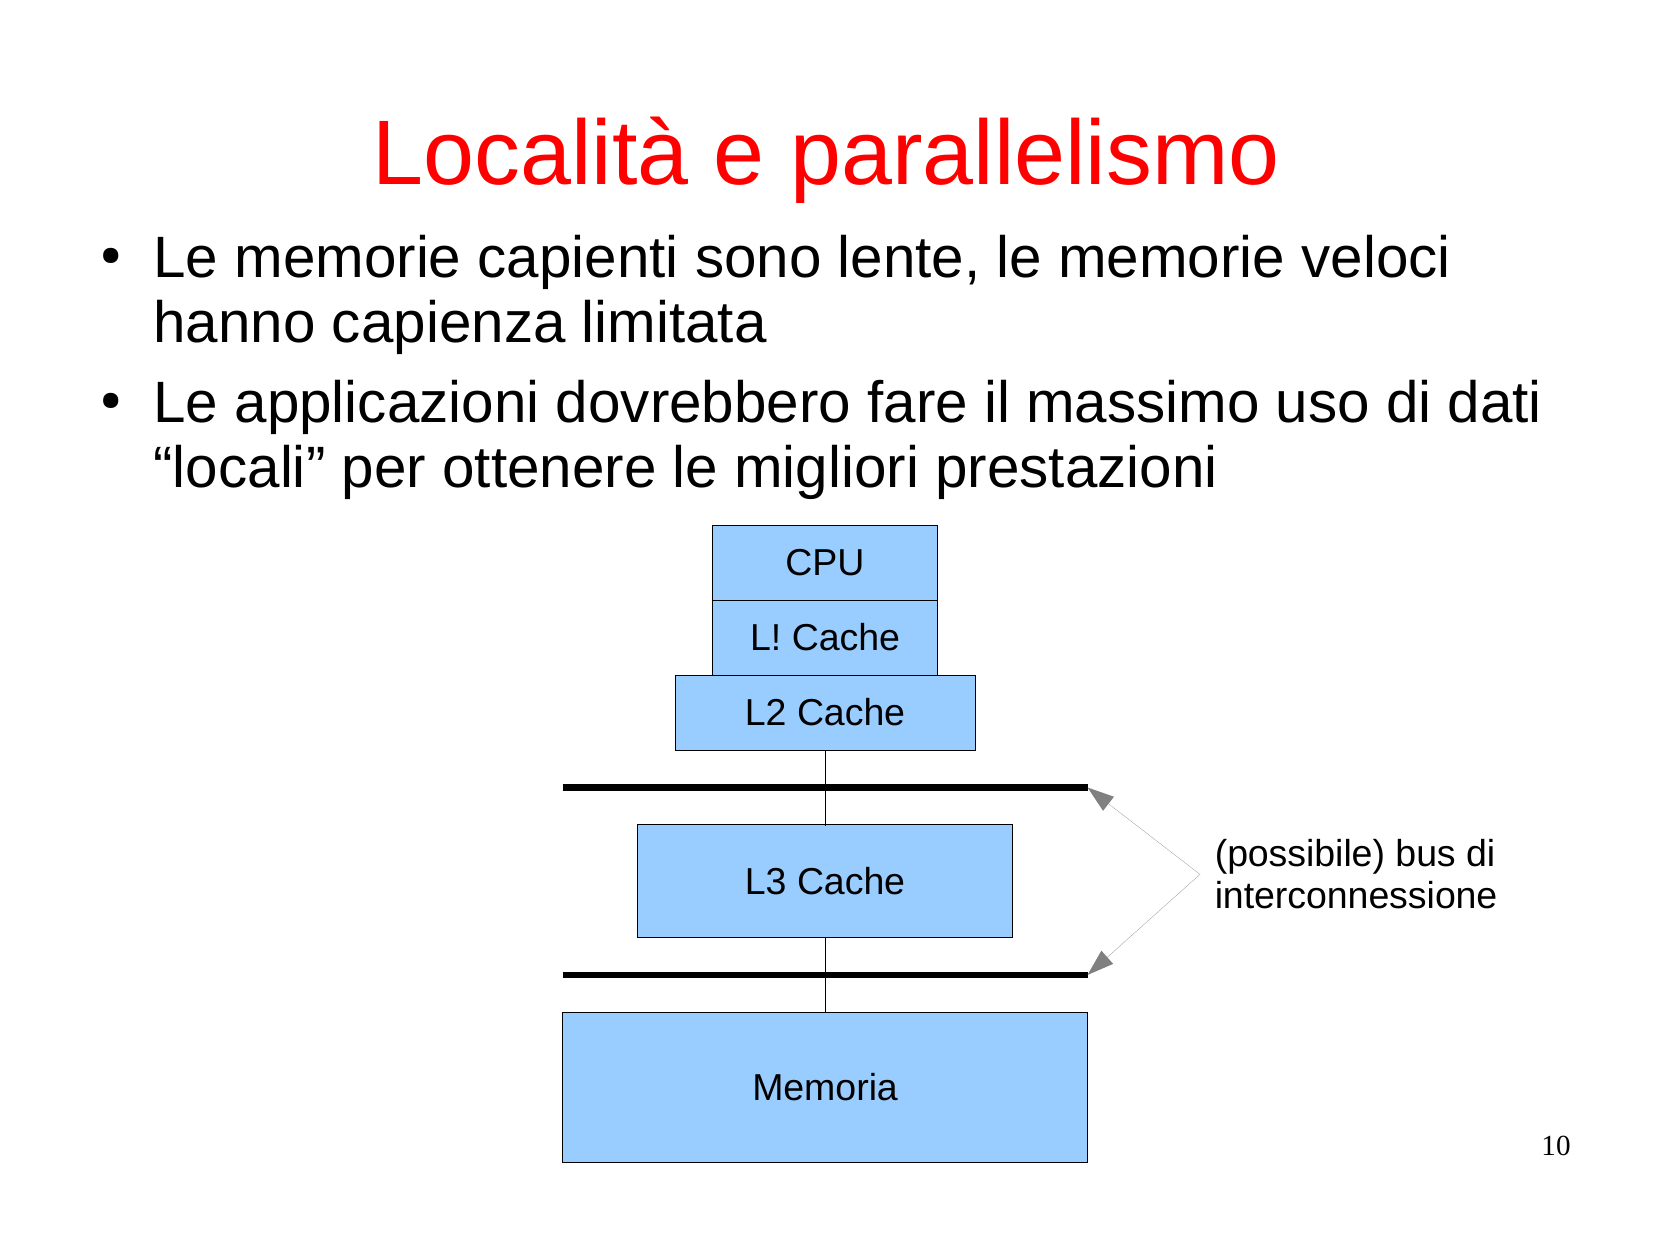

# Località e parallelismo
Le memorie capienti sono lente, le memorie veloci hanno capienza limitata
Le applicazioni dovrebbero fare il massimo uso di dati “locali” per ottenere le migliori prestazioni
CPU
L! Cache
L2 Cache
L3 Cache
(possibile) bus di interconnessione
Memoria
Algoritmi Avanzati--modulo 2
10